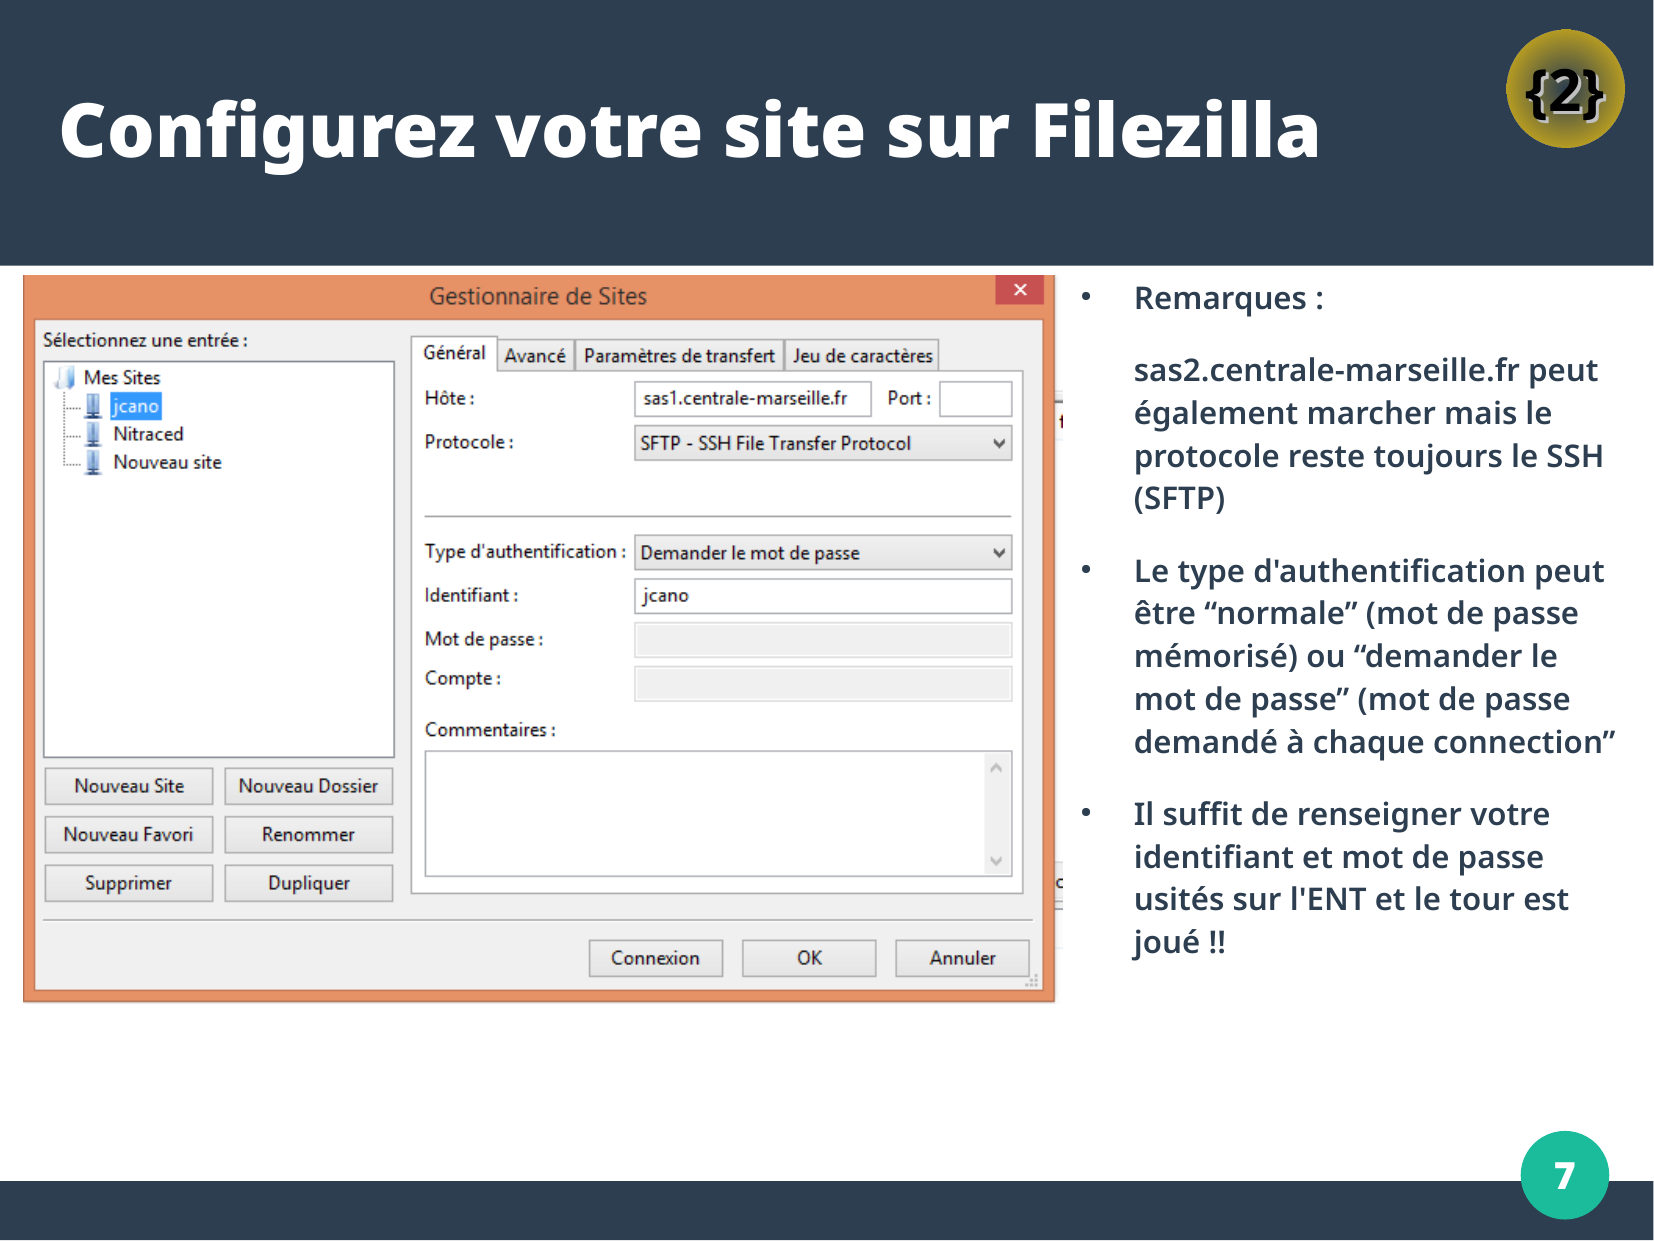

{2}
# Configurez votre site sur Filezilla
Remarques :
sas2.centrale-marseille.fr peut également marcher mais le protocole reste toujours le SSH (SFTP)
Le type d'authentification peut être “normale” (mot de passe mémorisé) ou “demander le mot de passe” (mot de passe demandé à chaque connection”
Il suffit de renseigner votre identifiant et mot de passe usités sur l'ENT et le tour est joué !!
7